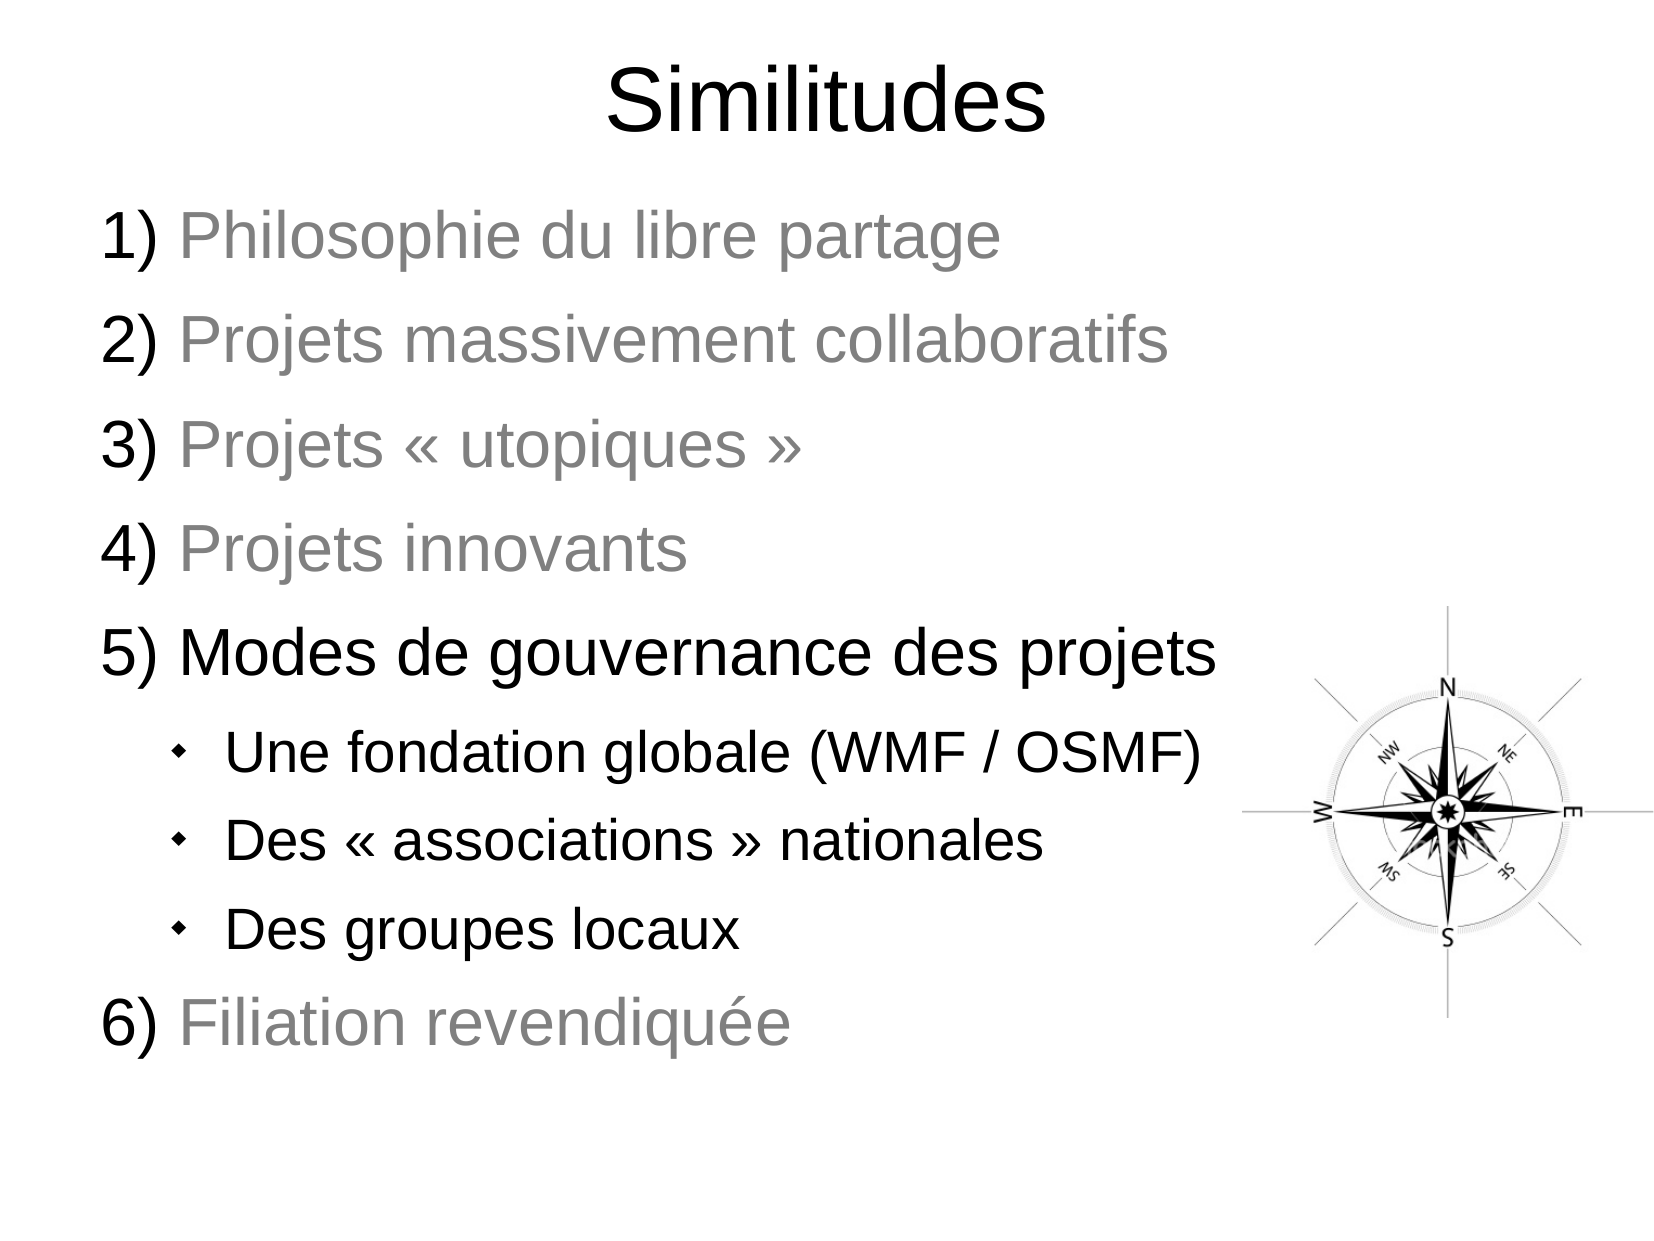

# Similitudes
Philosophie du libre partage
Projets massivement collaboratifs
Projets « utopiques »
Projets innovants
Modes de gouvernance des projets
Une fondation globale (WMF / OSMF)
Des « associations » nationales
Des groupes locaux
Filiation revendiquée